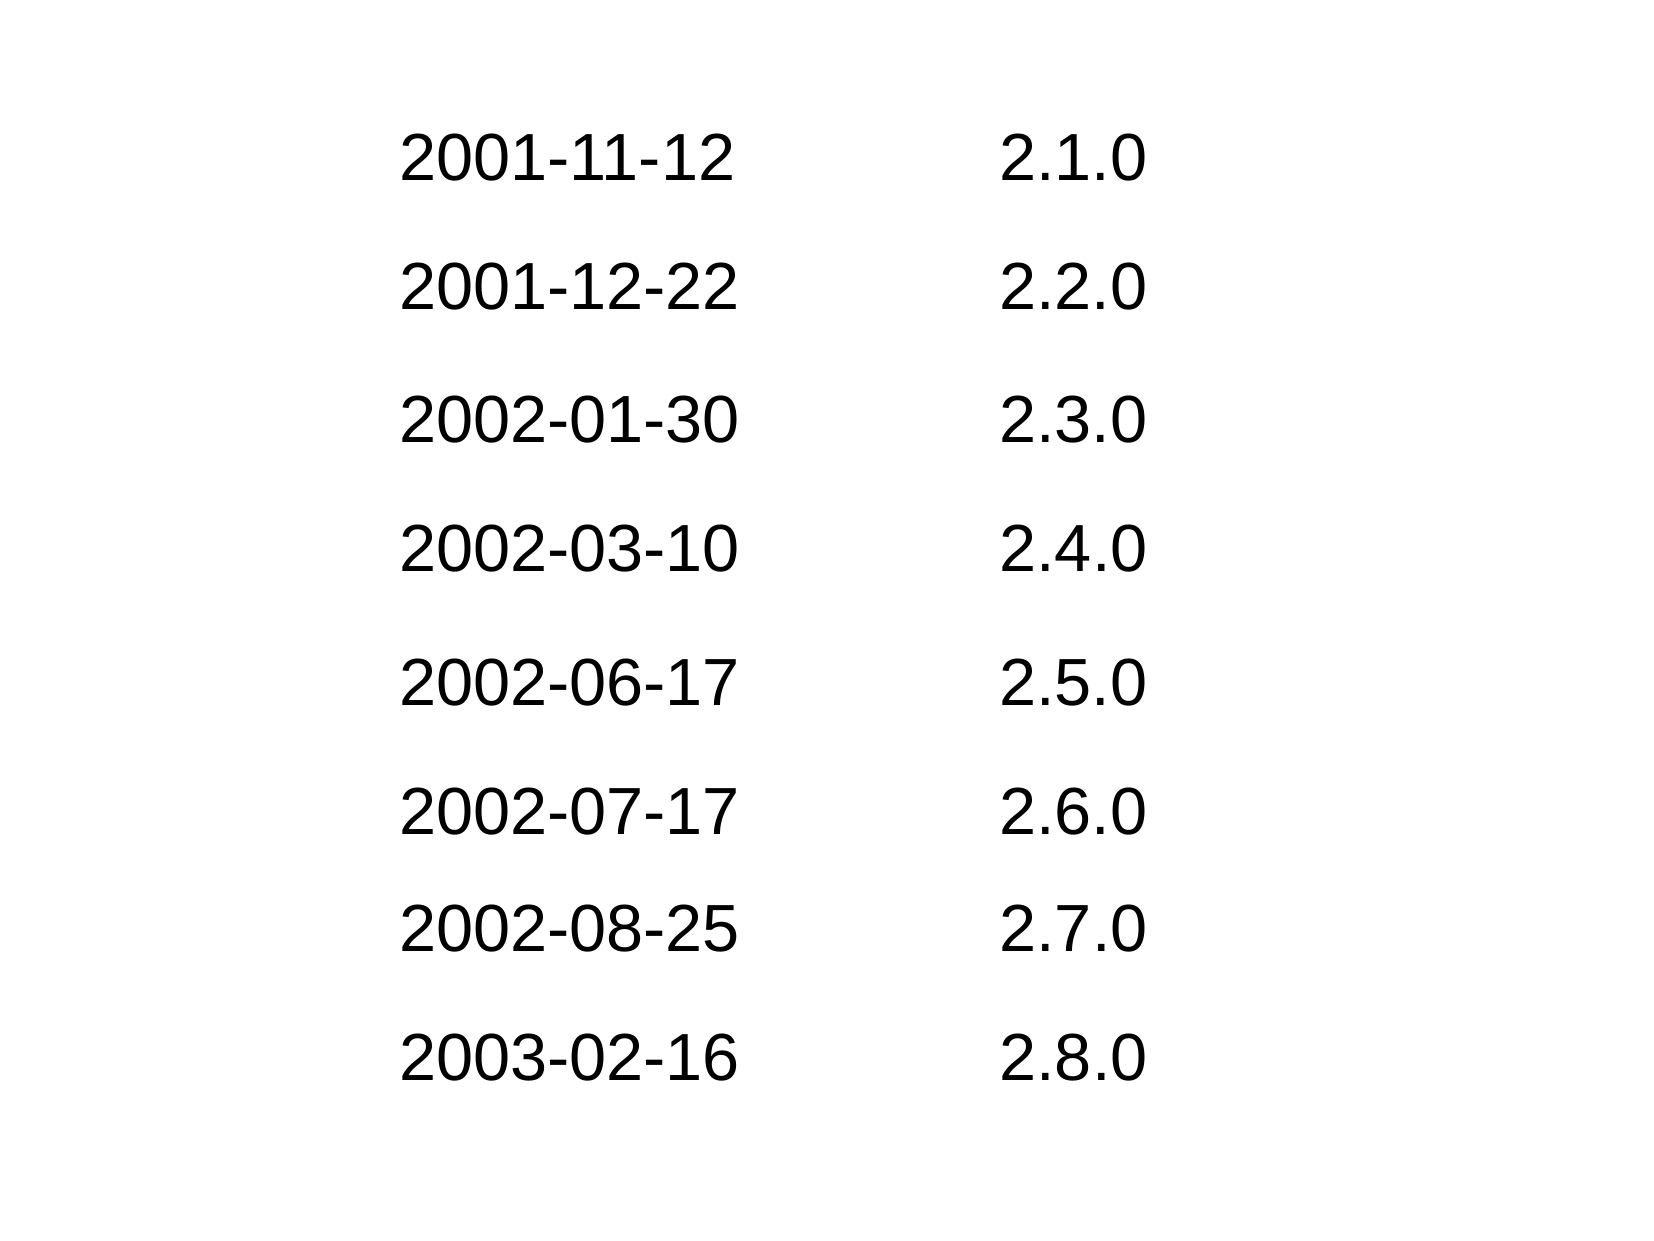

2001-11-12
2.1.0
2001-12-22
2.2.0
2002-01-30
2.3.0
2002-03-10
2.4.0
2002-06-17
2.5.0
2002-07-17
2.6.0
2002-08-25
2.7.0
2003-02-16
2.8.0